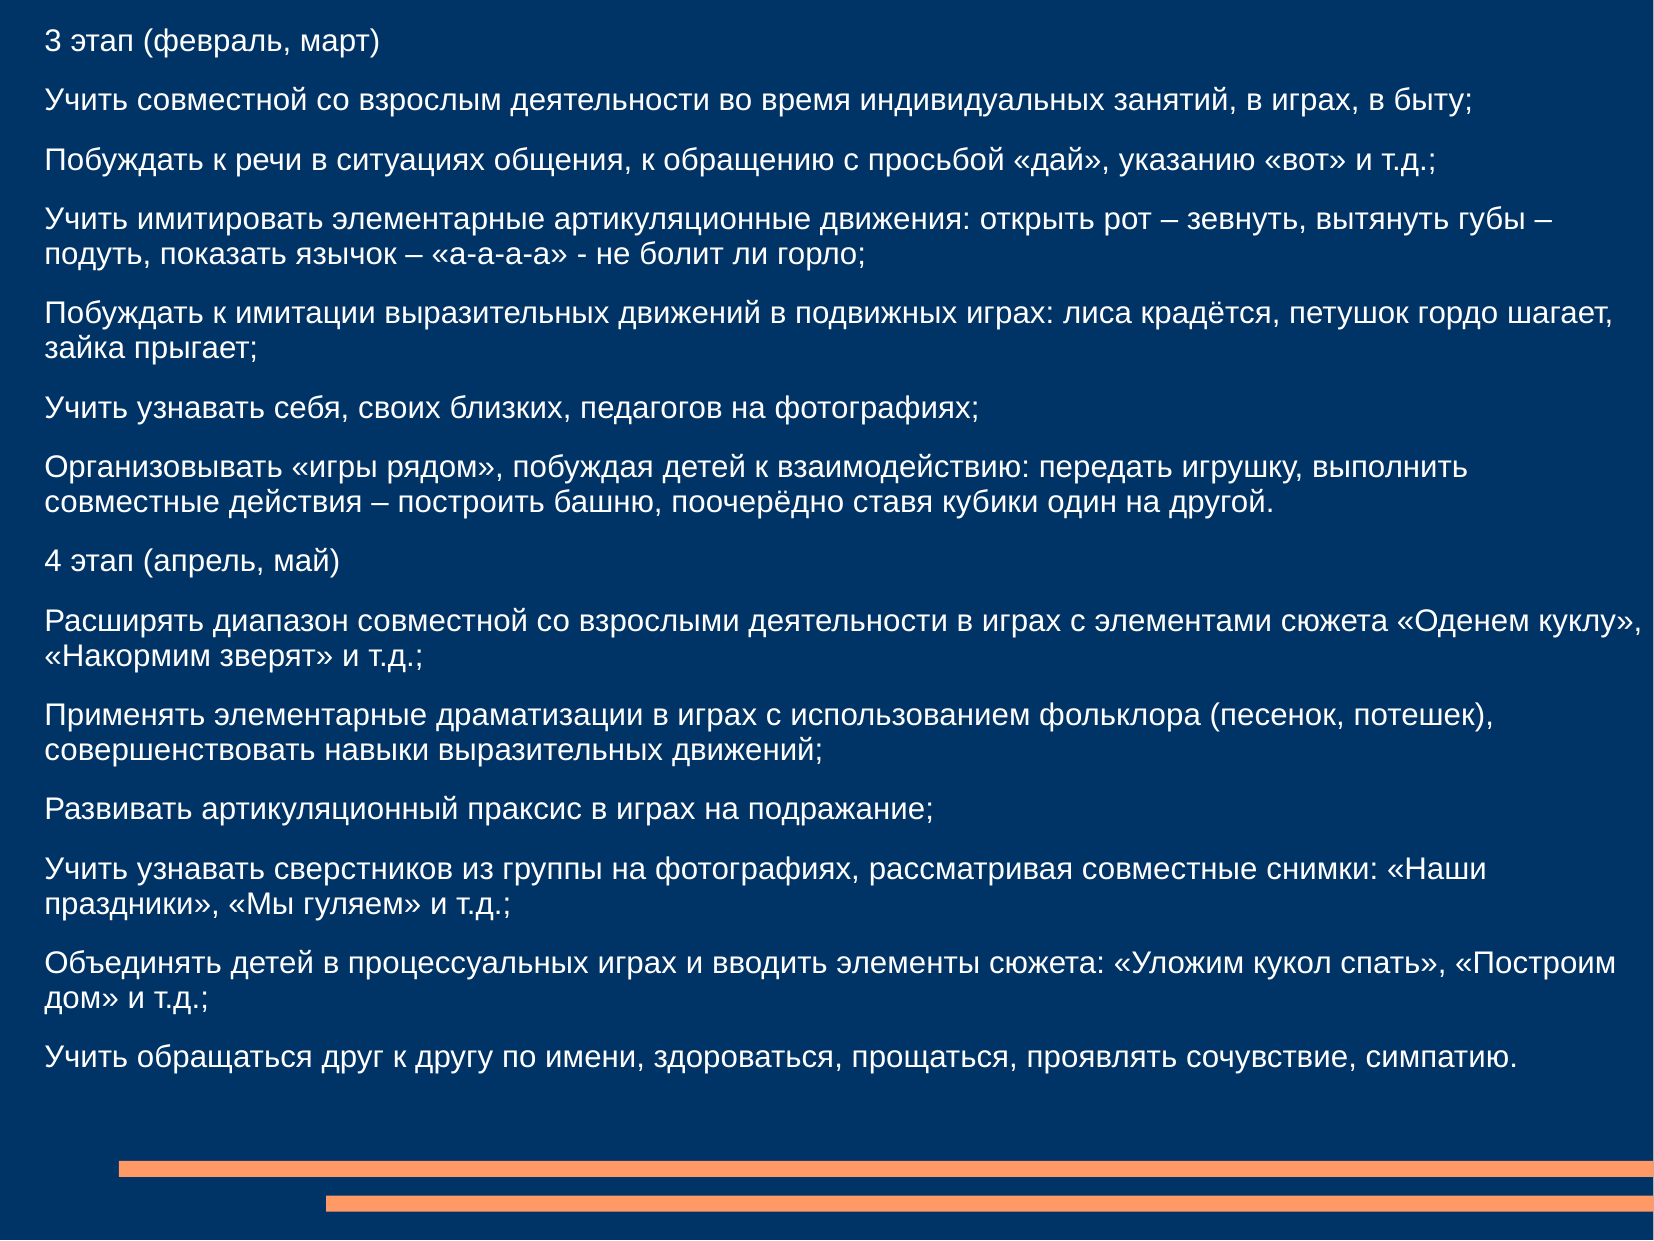

3 этап (февраль, март)
Учить совместной со взрослым деятельности во время индивидуальных занятий, в играх, в быту;
Побуждать к речи в ситуациях общения, к обращению с просьбой «дай», указанию «вот» и т.д.;
Учить имитировать элементарные артикуляционные движения: открыть рот – зевнуть, вытянуть губы – подуть, показать язычок – «а-а-а-а» - не болит ли горло;
Побуждать к имитации выразительных движений в подвижных играх: лиса крадётся, петушок гордо шагает, зайка прыгает;
Учить узнавать себя, своих близких, педагогов на фотографиях;
Организовывать «игры рядом», побуждая детей к взаимодействию: передать игрушку, выполнить совместные действия – построить башню, поочерёдно ставя кубики один на другой.
4 этап (апрель, май)
Расширять диапазон совместной со взрослыми деятельности в играх с элементами сюжета «Оденем куклу», «Накормим зверят» и т.д.;
Применять элементарные драматизации в играх с использованием фольклора (песенок, потешек), совершенствовать навыки выразительных движений;
Развивать артикуляционный праксис в играх на подражание;
Учить узнавать сверстников из группы на фотографиях, рассматривая совместные снимки: «Наши праздники», «Мы гуляем» и т.д.;
Объединять детей в процессуальных играх и вводить элементы сюжета: «Уложим кукол спать», «Построим дом» и т.д.;
Учить обращаться друг к другу по имени, здороваться, прощаться, проявлять сочувствие, симпатию.